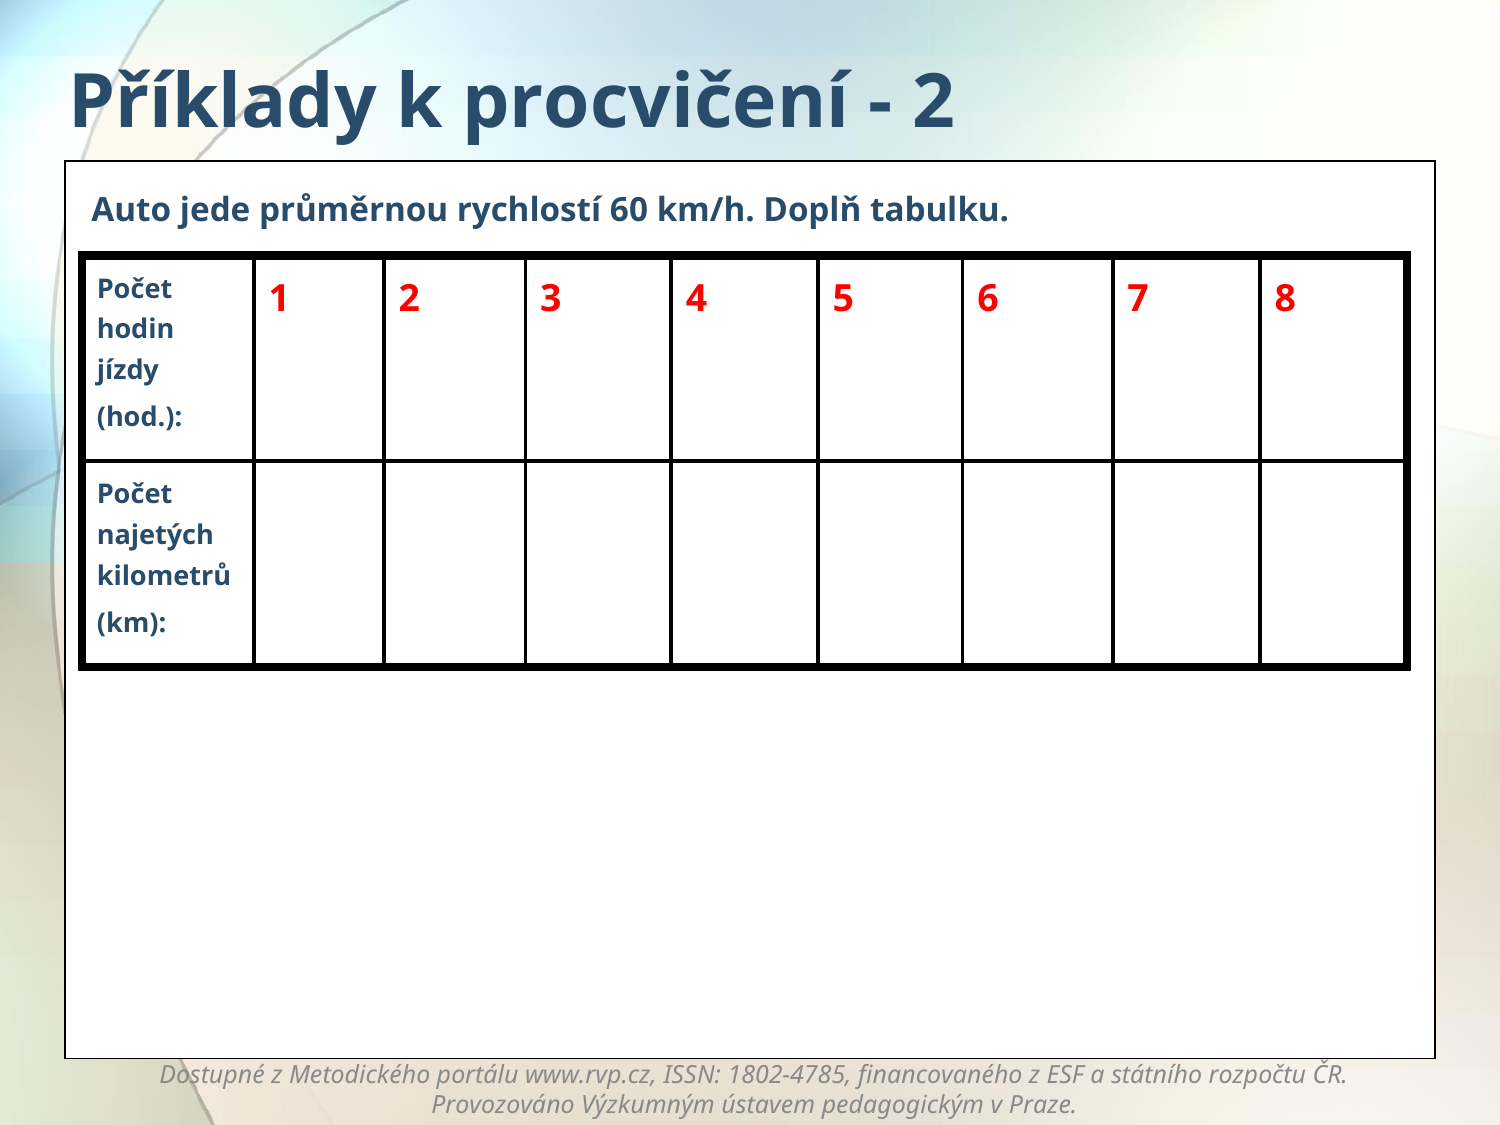

# Příklady k procvičení - 2
Auto jede průměrnou rychlostí 60 km/h. Doplň tabulku.
| Počet hodin jízdy (hod.): | 1 | 2 | 3 | 4 | 5 | 6 | 7 | 8 |
| --- | --- | --- | --- | --- | --- | --- | --- | --- |
| Počet najetých kilometrů (km): | | | | | | | | |